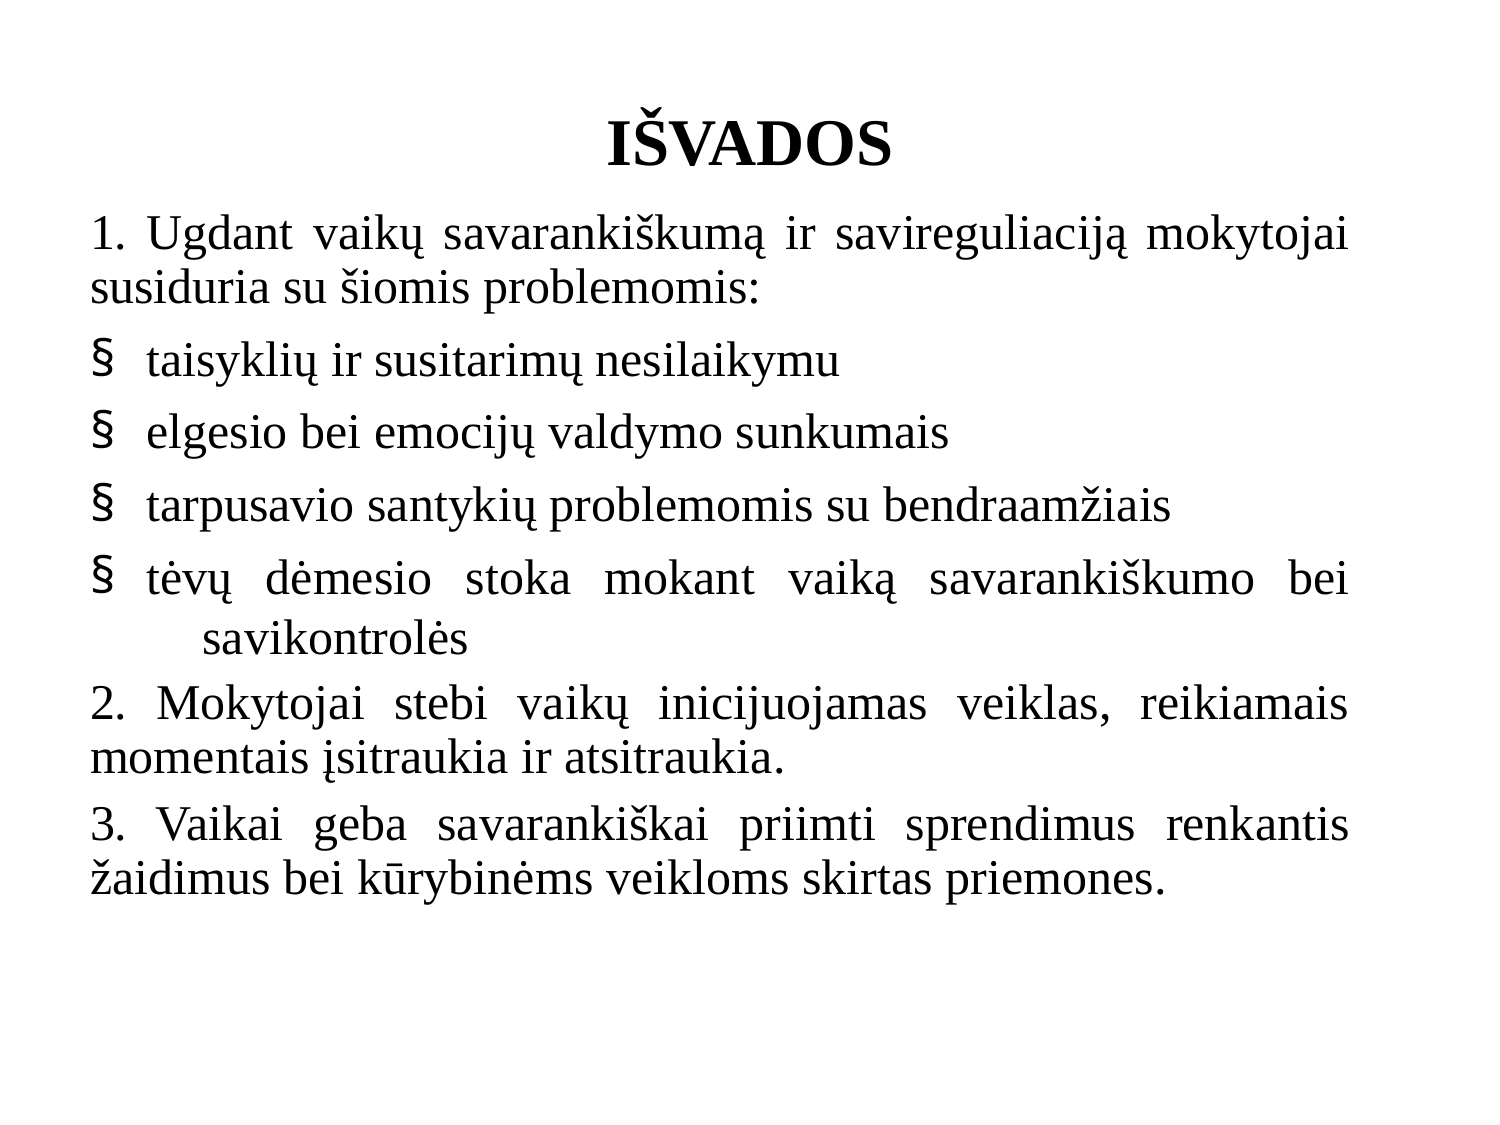

# IŠVADOS
1. Ugdant vaikų savarankiškumą ir savireguliaciją mokytojai susiduria su šiomis problemomis:
taisyklių ir susitarimų nesilaikymu
elgesio bei emocijų valdymo sunkumais
tarpusavio santykių problemomis su bendraamžiais
tėvų dėmesio stoka mokant vaiką savarankiškumo bei savikontrolės
2. Mokytojai stebi vaikų inicijuojamas veiklas, reikiamais momentais įsitraukia ir atsitraukia.
3. Vaikai geba savarankiškai priimti sprendimus renkantis žaidimus bei kūrybinėms veikloms skirtas priemones.